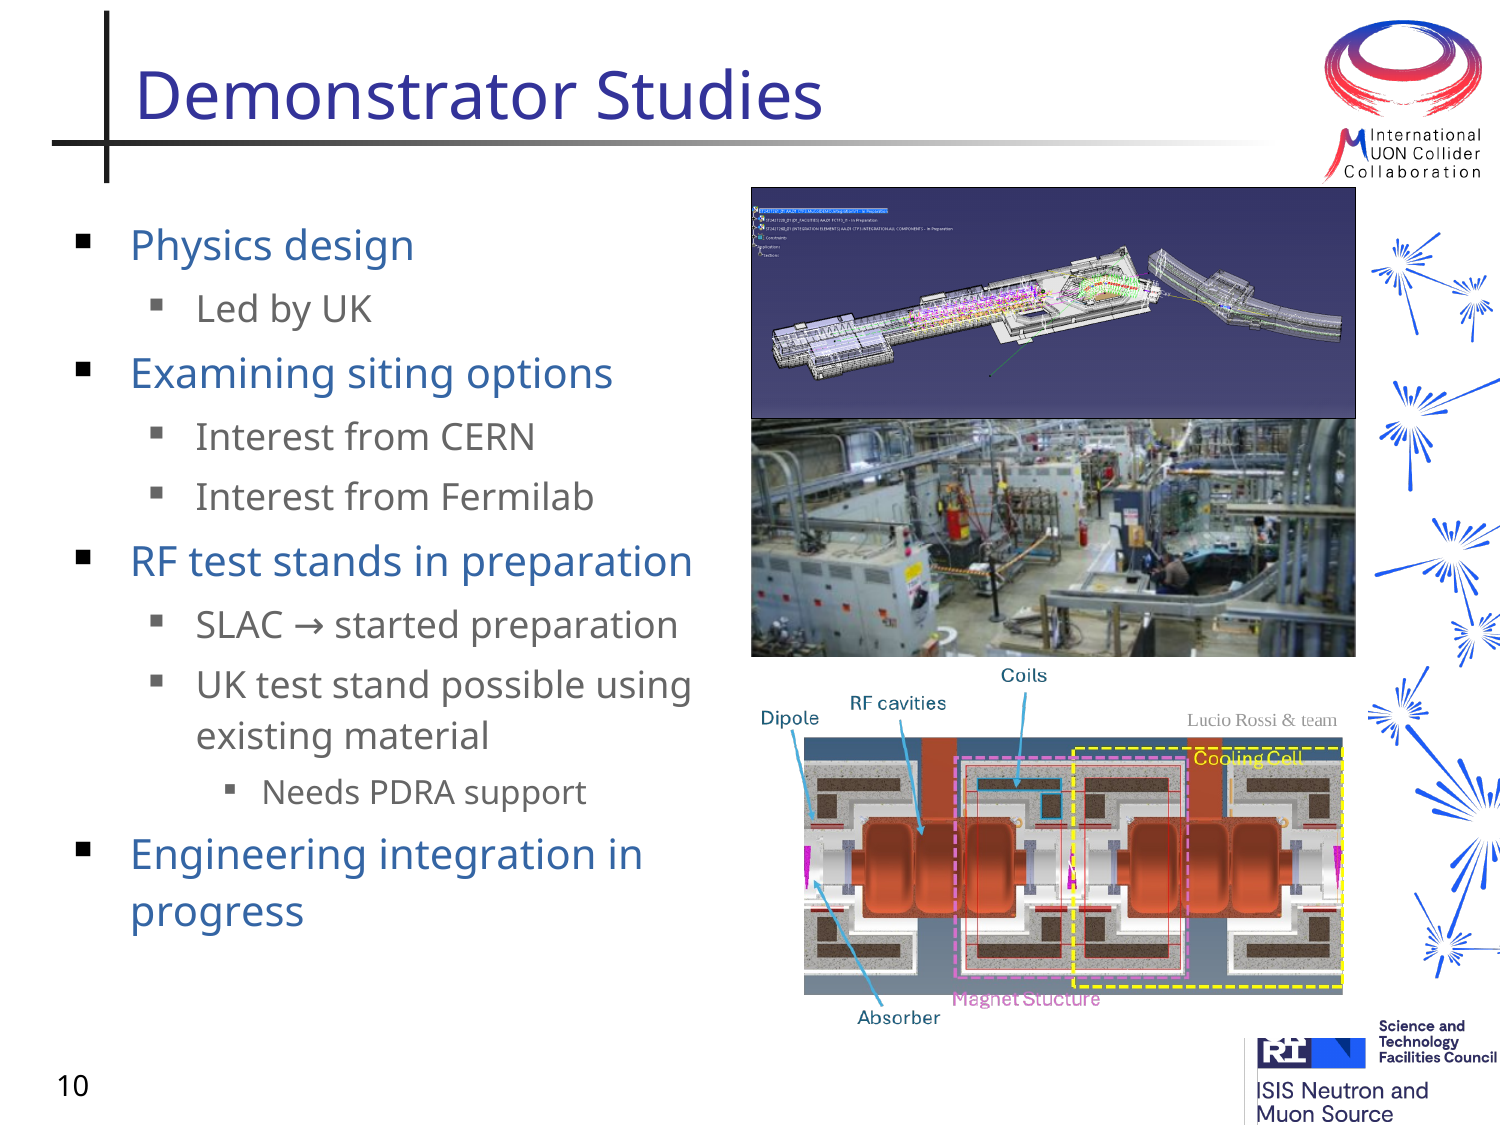

# Demonstrator Studies
Physics design
Led by UK
Examining siting options
Interest from CERN
Interest from Fermilab
RF test stands in preparation
SLAC → started preparation
UK test stand possible using existing material
Needs PDRA support
Engineering integration in progress
10